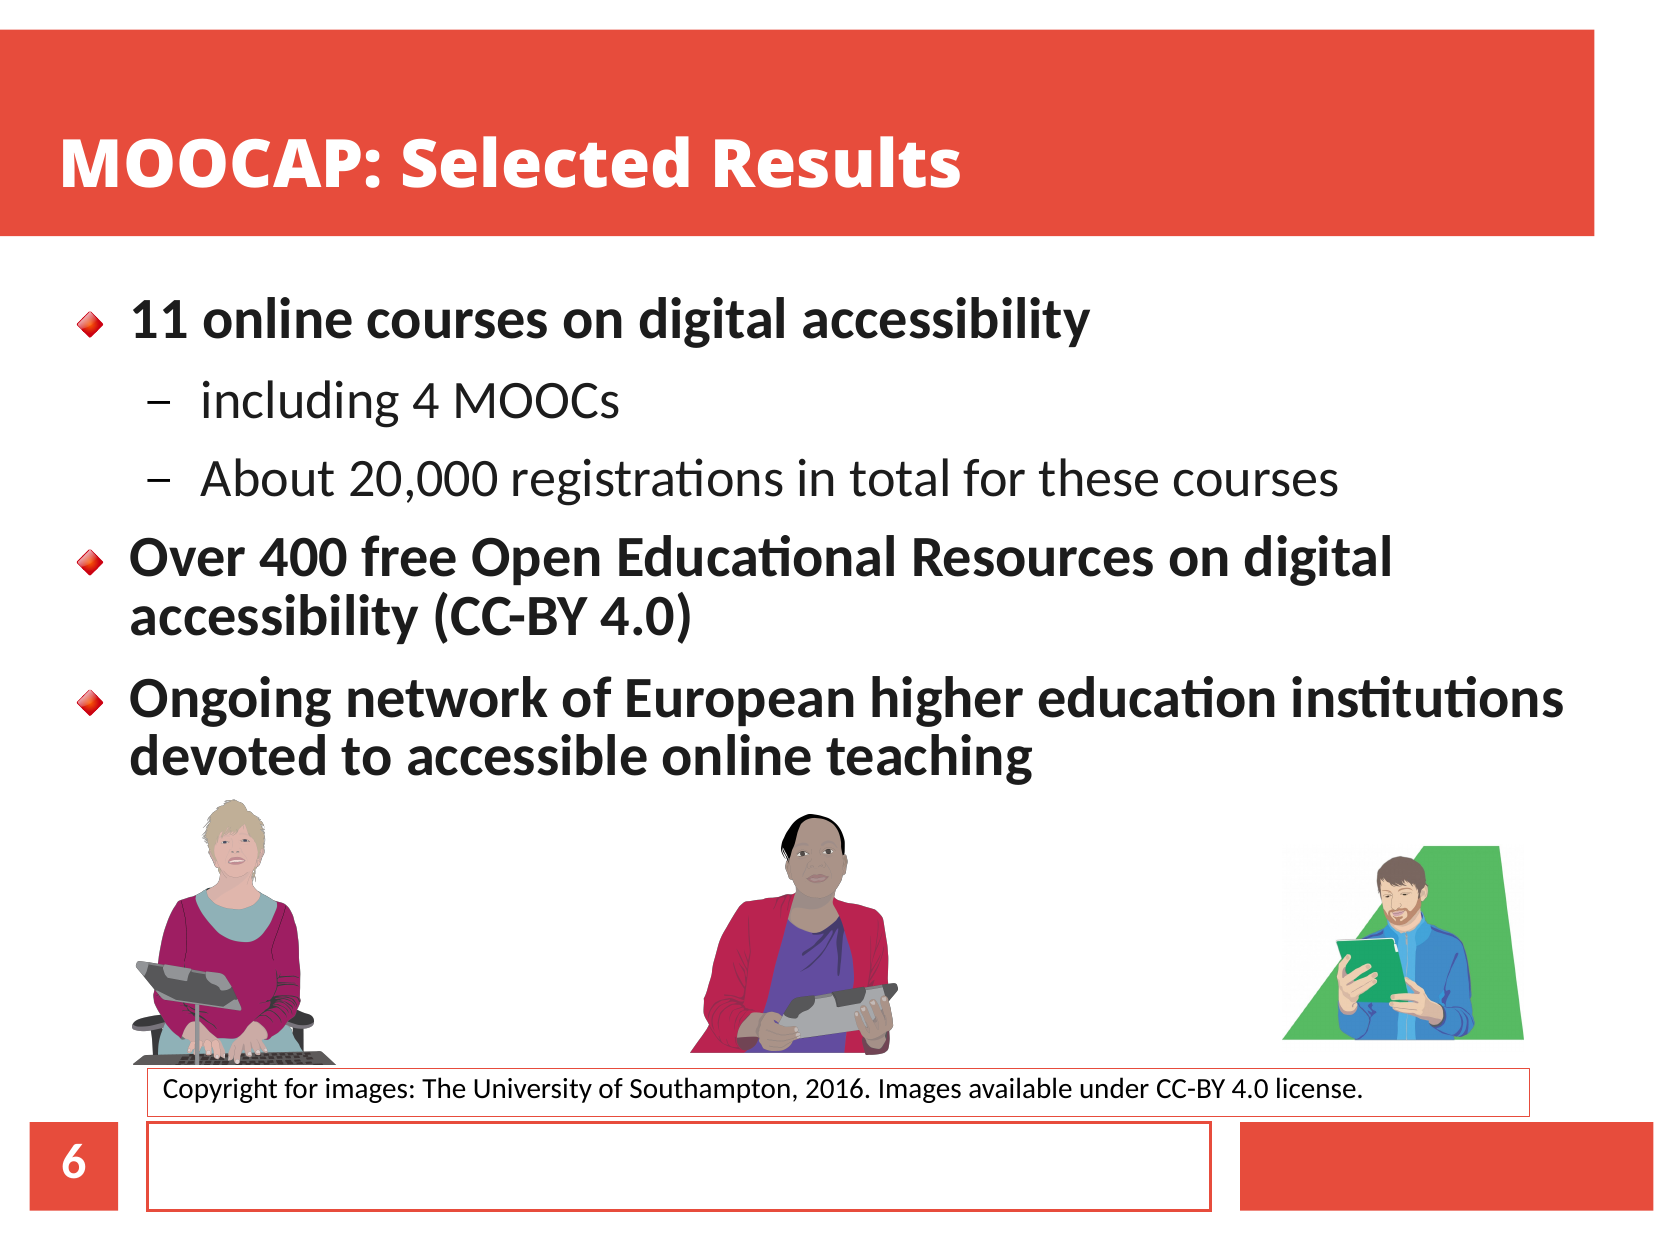

# MOOCAP: Selected Results
11 online courses on digital accessibility
including 4 MOOCs
About 20,000 registrations in total for these courses
Over 400 free Open Educational Resources on digital accessibility (CC-BY 4.0)
Ongoing network of European higher education institutions devoted to accessible online teaching
Copyright for images: The University of Southampton, 2016. Images available under CC-BY 4.0 license.
6